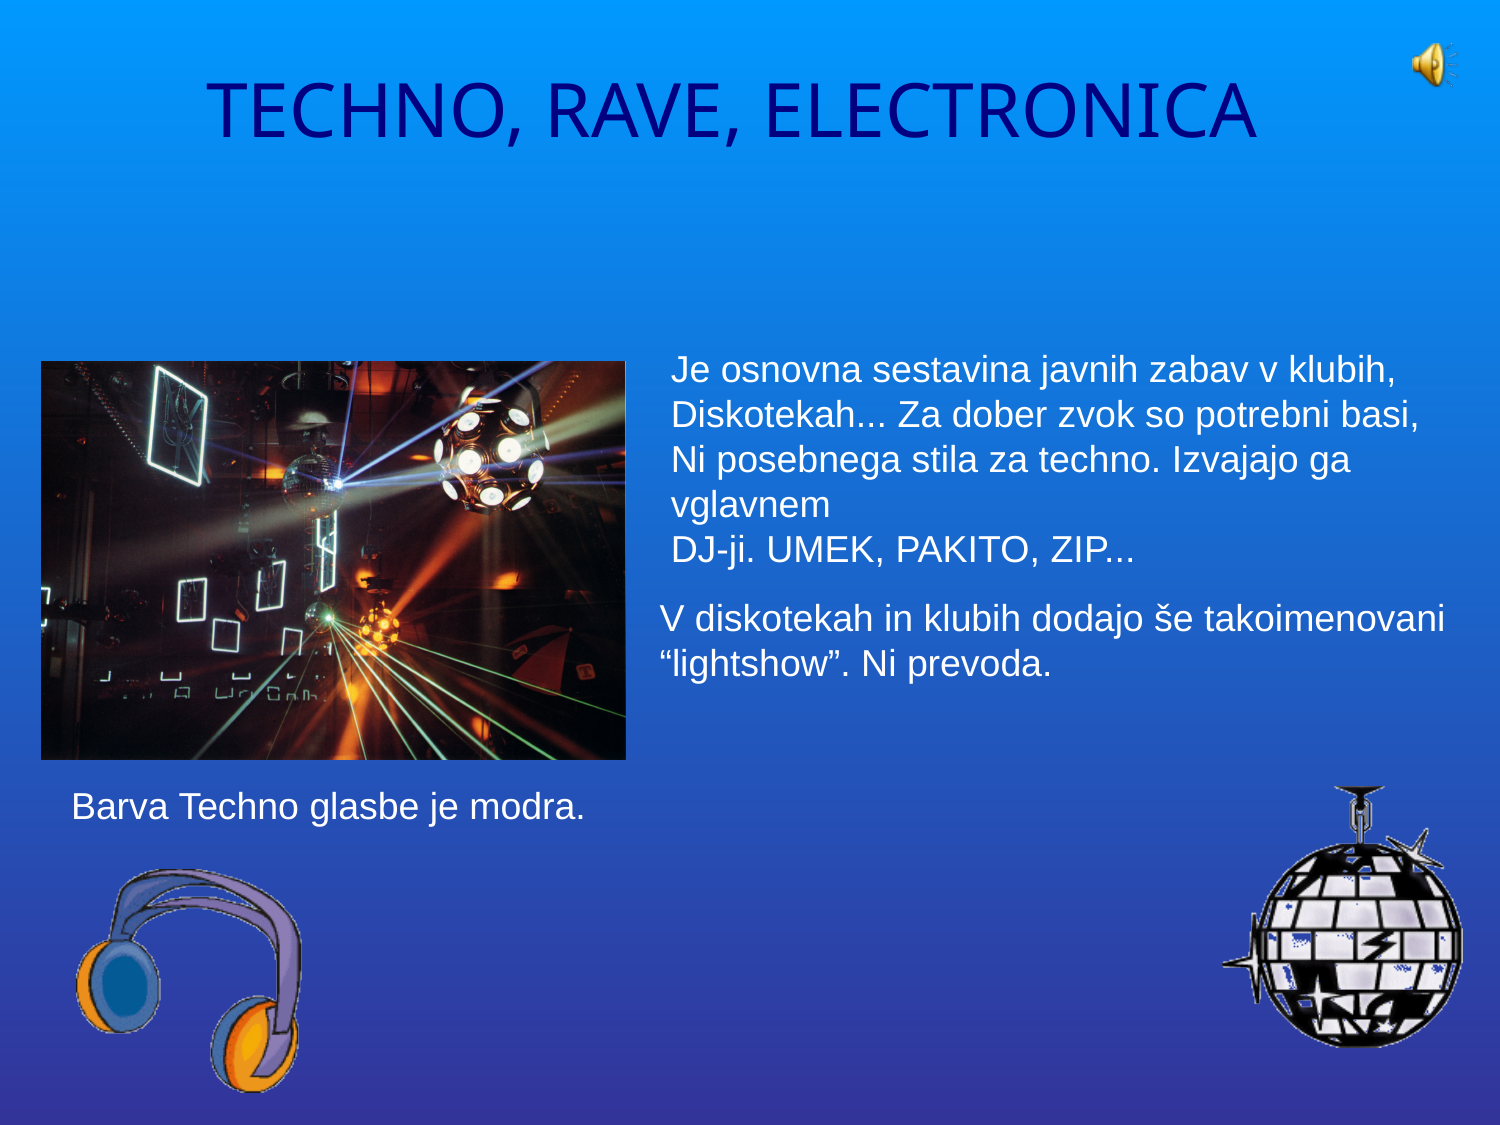

TECHNO, RAVE, ELECTRONICA
Je osnovna sestavina javnih zabav v klubih,
Diskotekah... Za dober zvok so potrebni basi,
Ni posebnega stila za techno. Izvajajo ga
vglavnem
DJ-ji. UMEK, PAKITO, ZIP...
V diskotekah in klubih dodajo še takoimenovani
“lightshow”. Ni prevoda.
Barva Techno glasbe je modra.